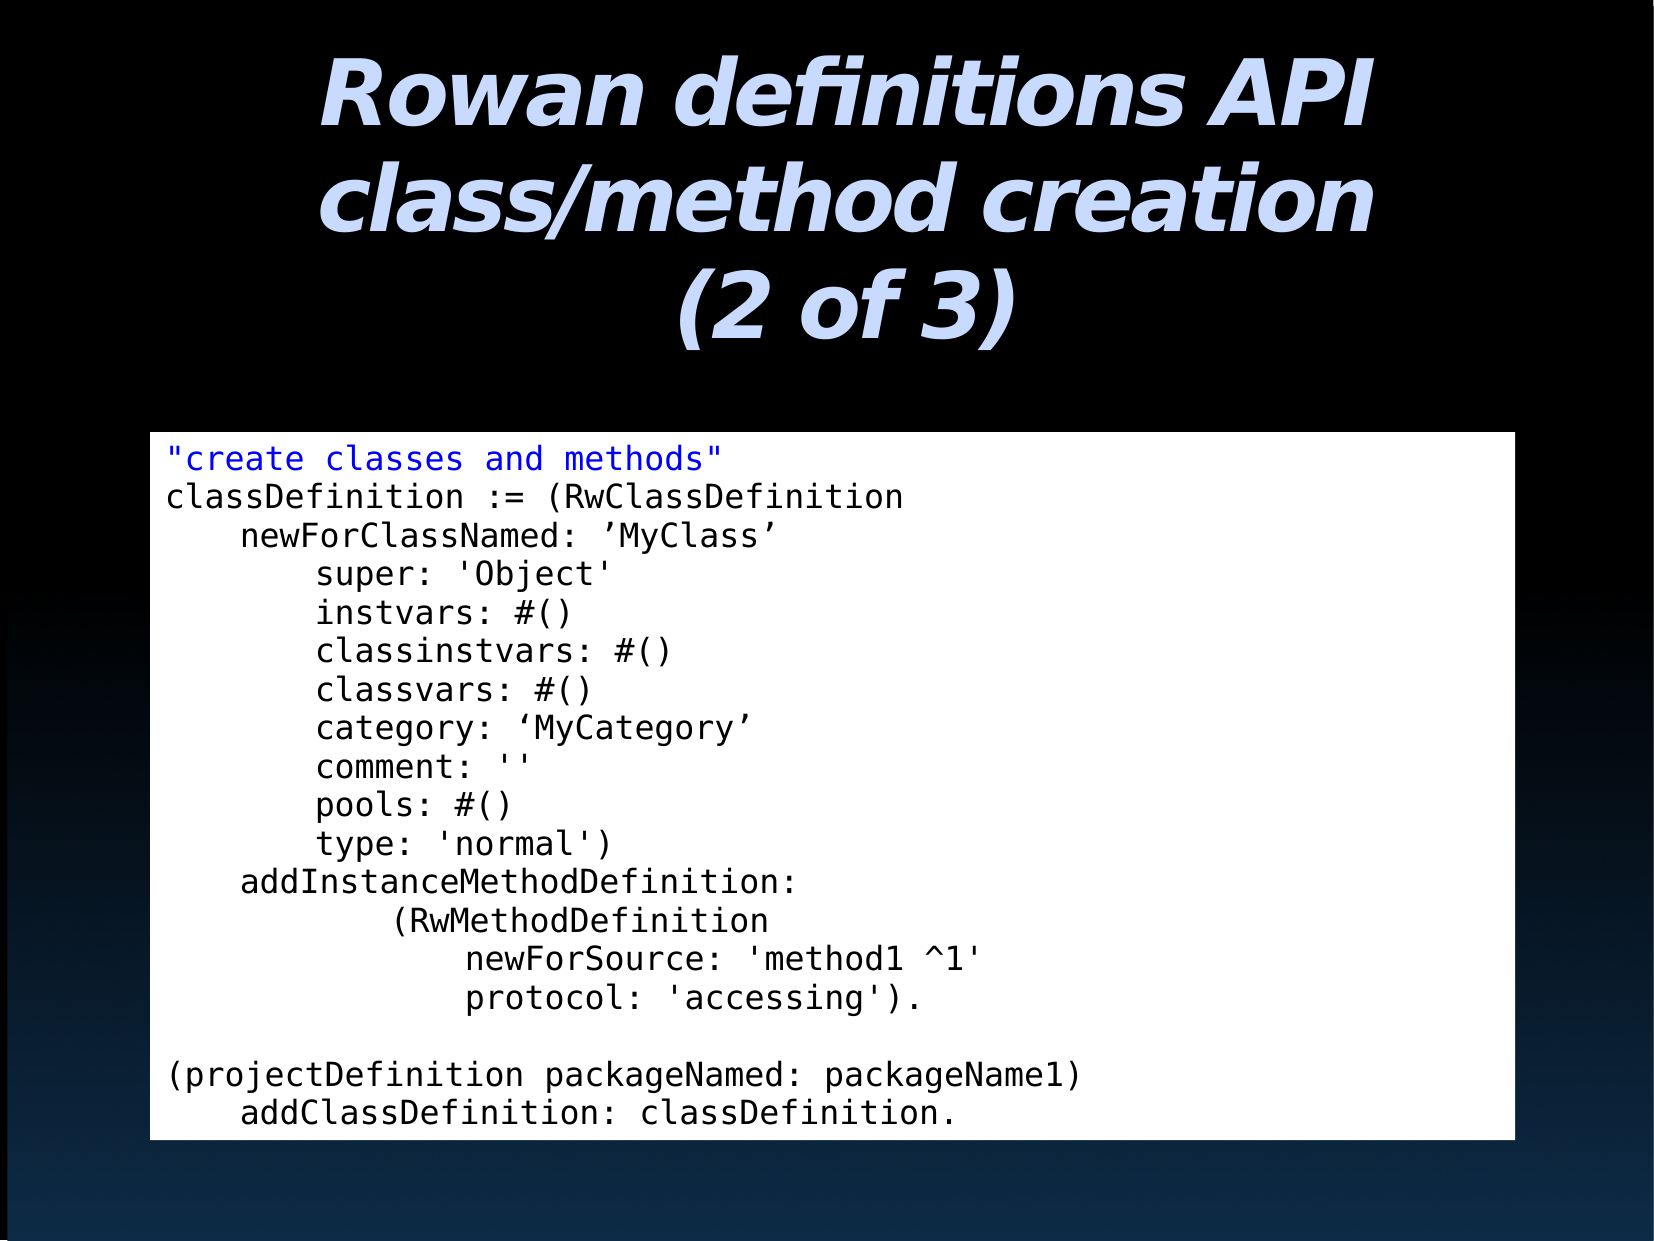

# Rowan definitions API class/method creation (2 of 3)
"create classes and methods"
classDefinition := (RwClassDefinition
	newForClassNamed: ’MyClass’
		super: 'Object'
		instvars: #()
		classinstvars: #()
		classvars: #()
		category: ‘MyCategory’
		comment: ''
		pools: #()
		type: 'normal')
	addInstanceMethodDefinition:
			(RwMethodDefinition
				newForSource: 'method1 ^1'
				protocol: 'accessing').
(projectDefinition packageNamed: packageName1)
	addClassDefinition: classDefinition.